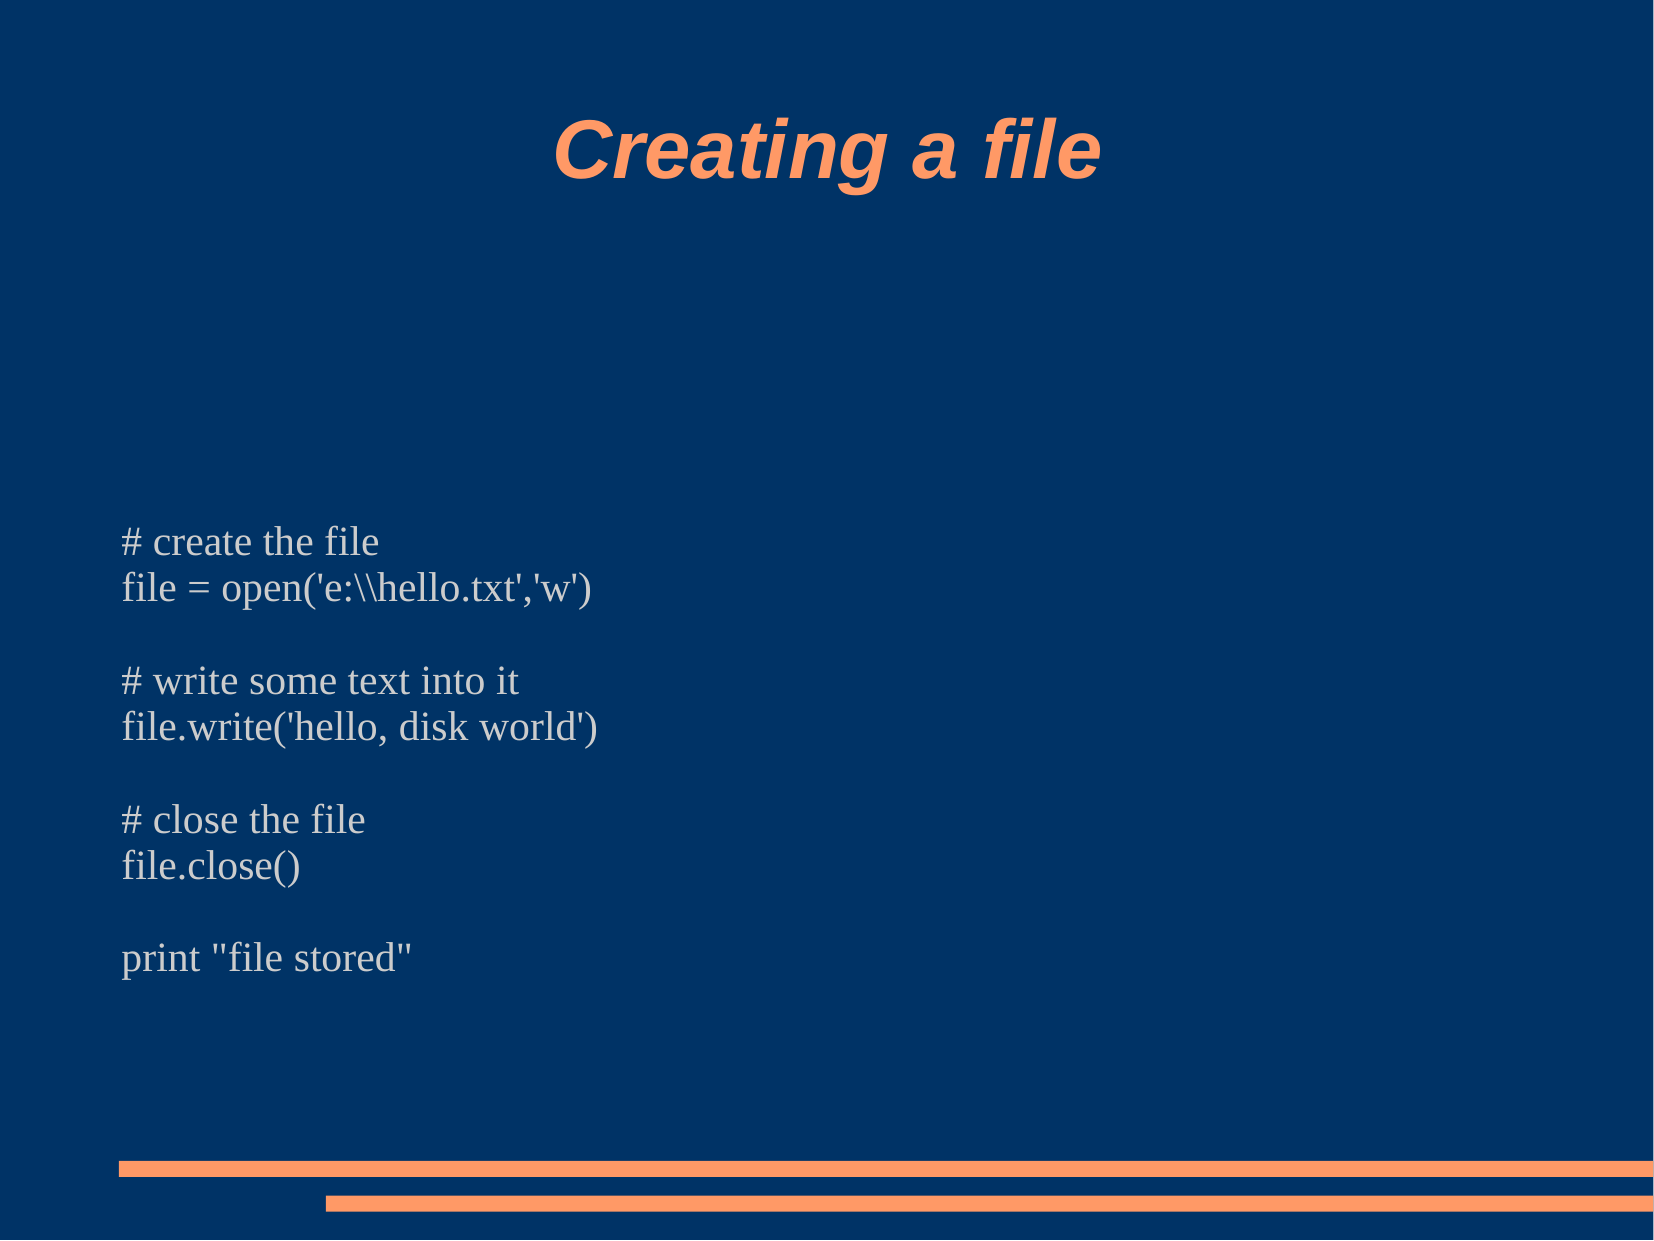

# Creating a file
# create the file
file = open('e:\\hello.txt','w')
# write some text into it
file.write('hello, disk world')
# close the file
file.close()
print "file stored"